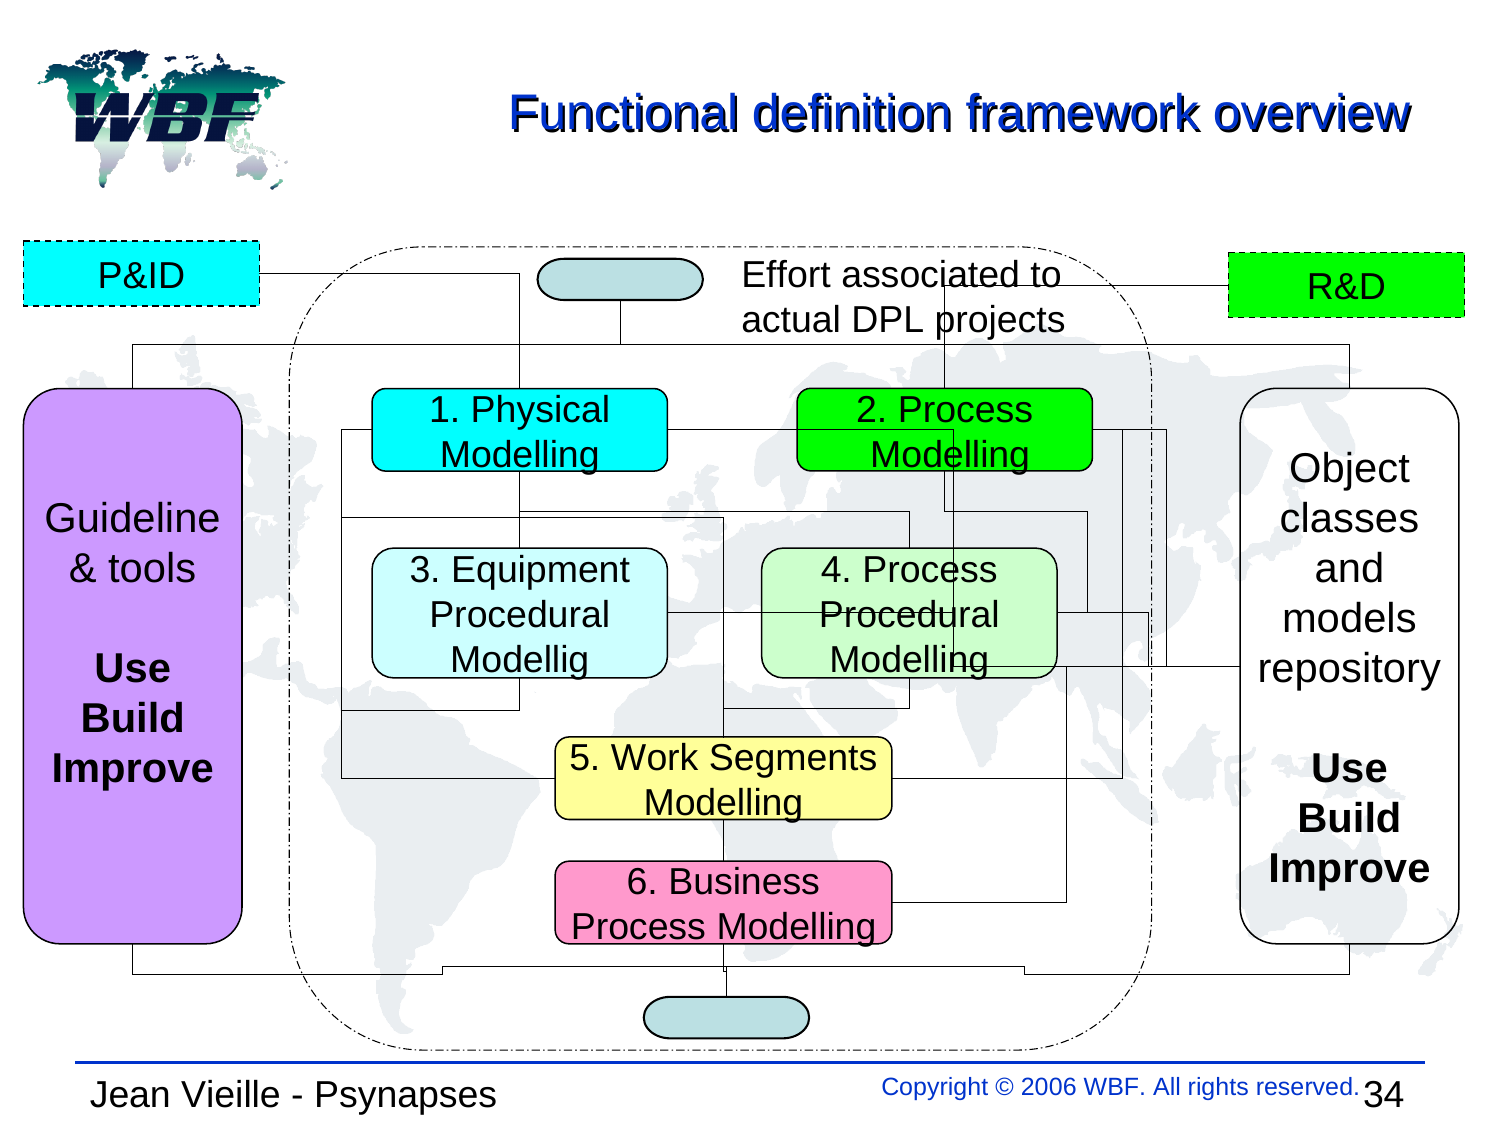

# Functional definition framework overview
P&ID
Effort associated to
actual DPL projects
R&D
2. Process
 Modelling
Object classes and models repository
Use
Build
Improve
Guideline & tools
Use
Build
Improve
1. Physical
Modelling
3. Equipment Procedural Modellig
4. Process Procedural Modelling
5. Work Segments Modelling
6. Business Process Modelling
Jean Vieille - Psynapses
34